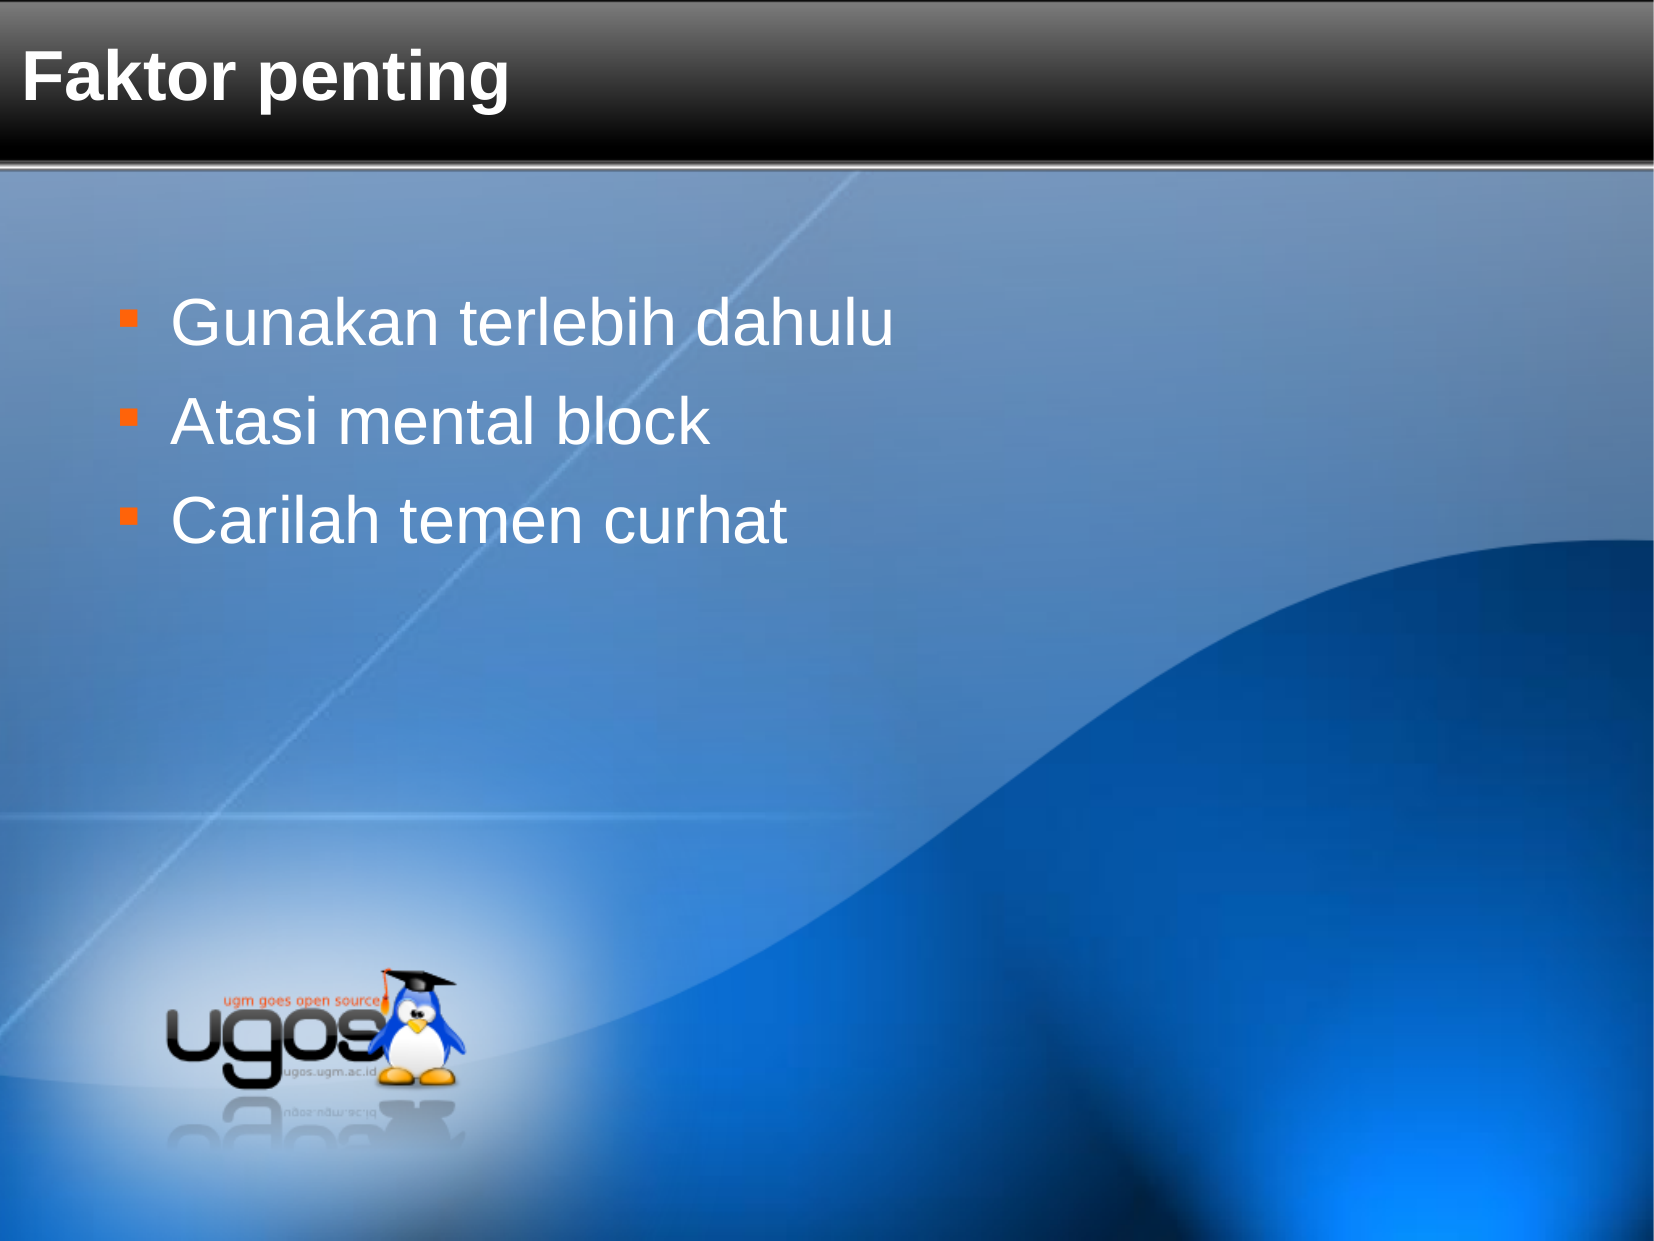

# Faktor penting
Gunakan terlebih dahulu
Atasi mental block
Carilah temen curhat